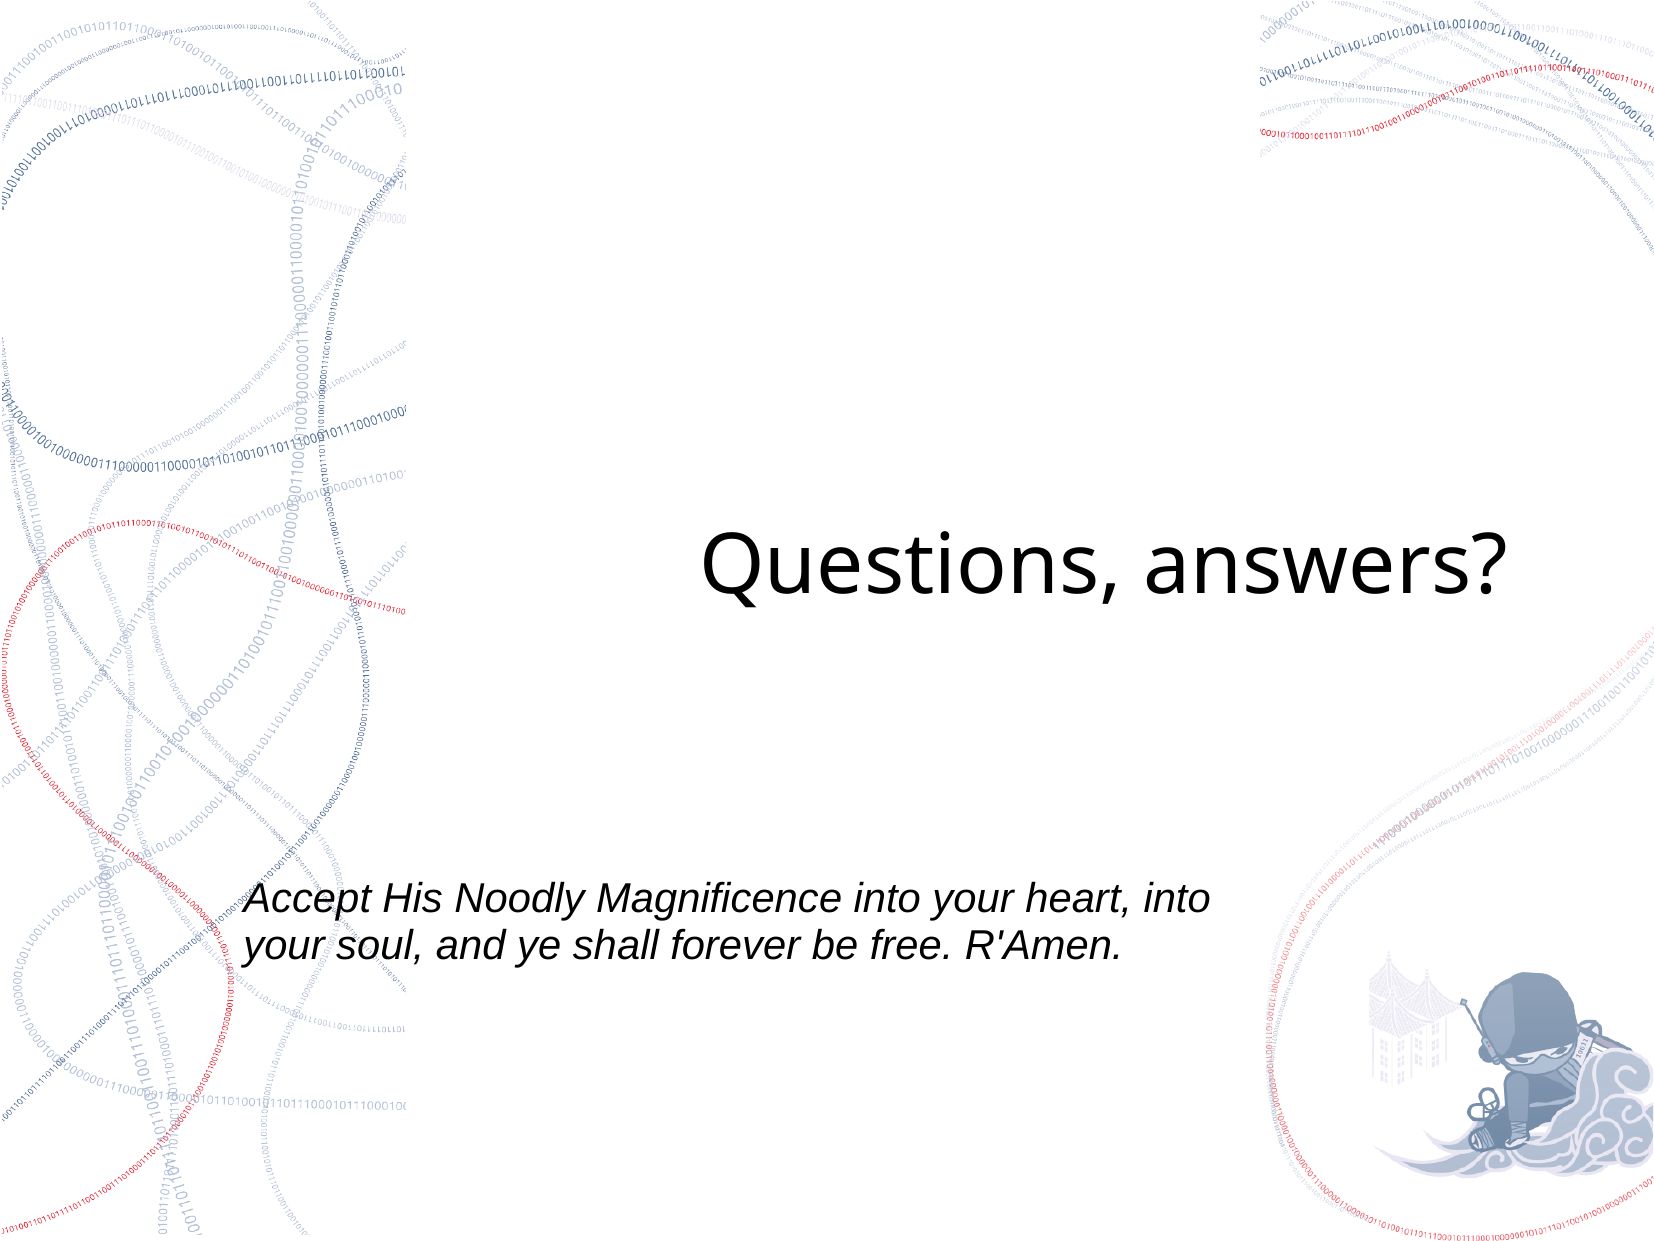

# Questions, answers?
Accept His Noodly Magnificence into your heart, into your soul, and ye shall forever be free. R'Amen.